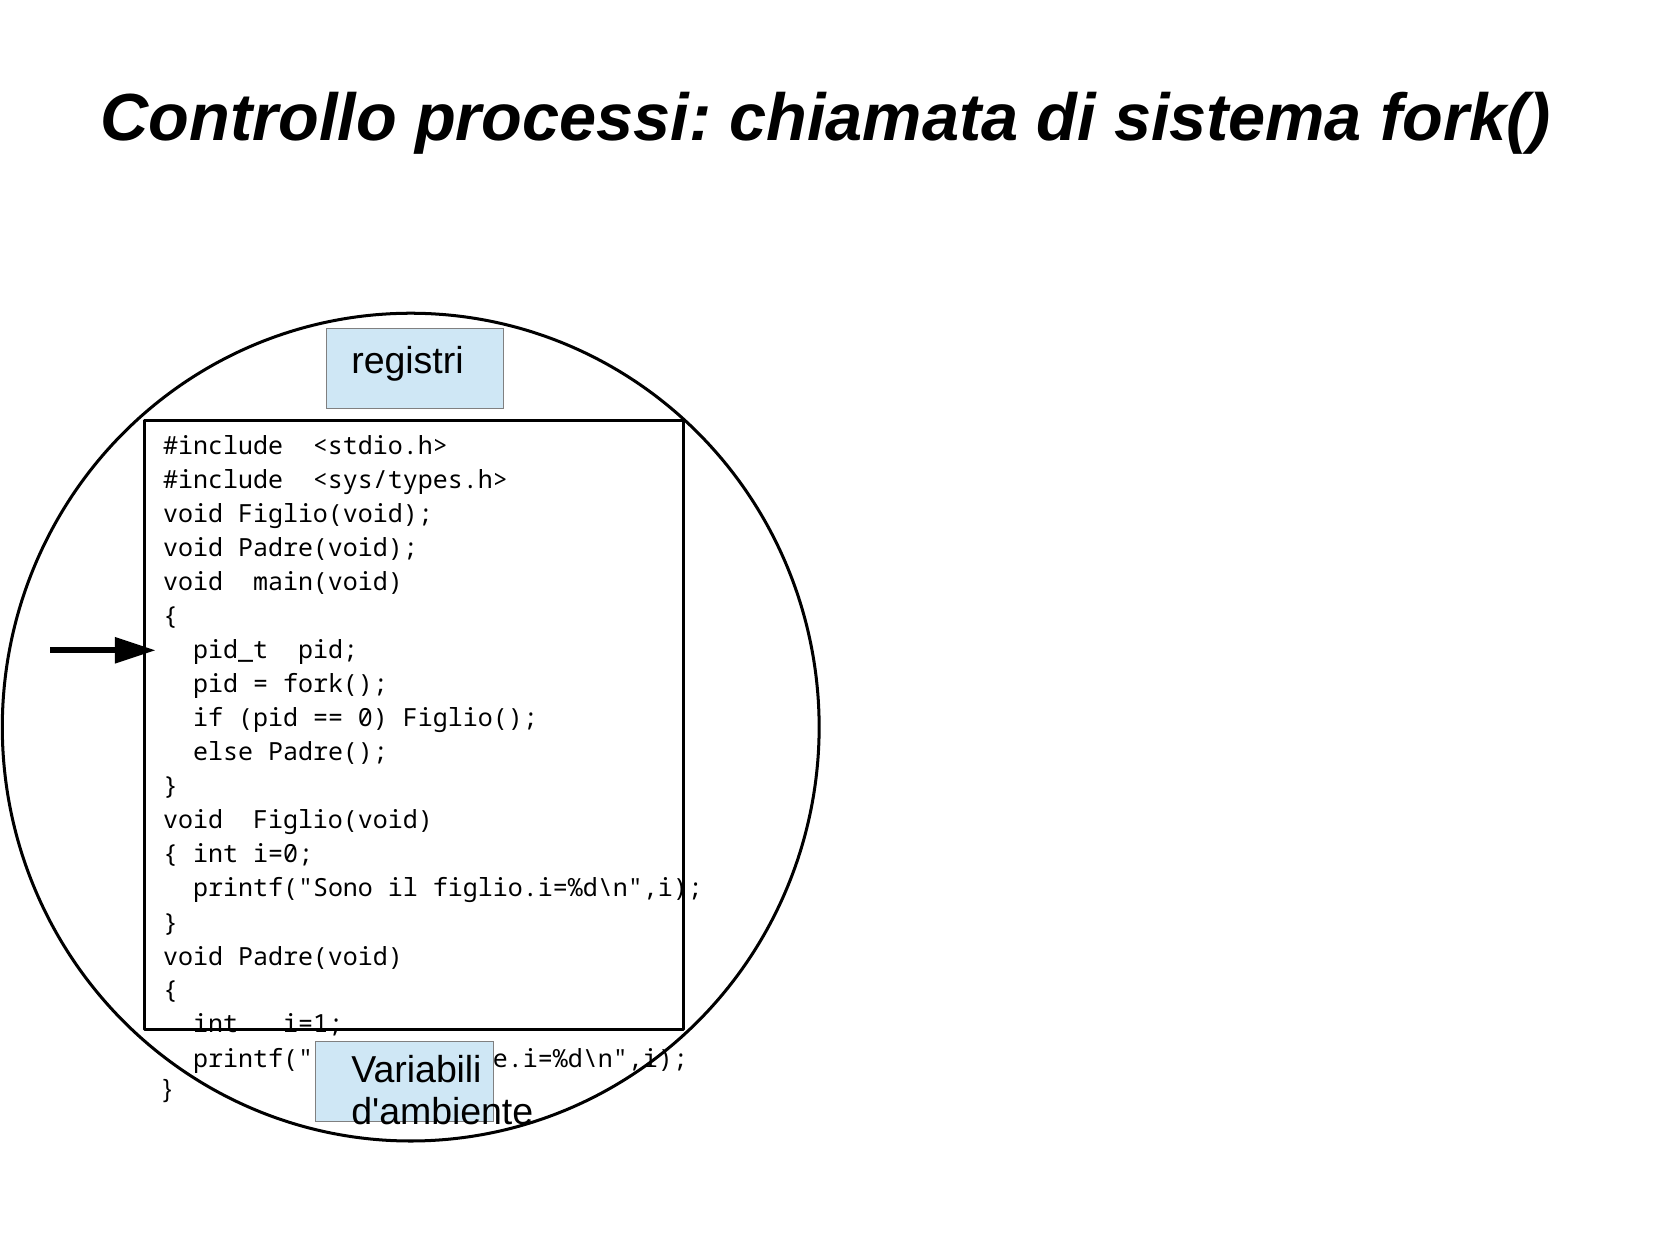

# Controllo processi: chiamata di sistema fork()
registri
#include <stdio.h>
#include <sys/types.h>
void Figlio(void);
void Padre(void);
void main(void)
{
 pid_t pid;
 pid = fork();
 if (pid == 0) Figlio();
 else Padre();
}
void Figlio(void)
{ int i=0;
 printf("Sono il figlio.i=%d\n",i);
}
void Padre(void)
{
 int i=1;
 printf("Sono il padre.i=%d\n",i);
}
Variabili d'ambiente